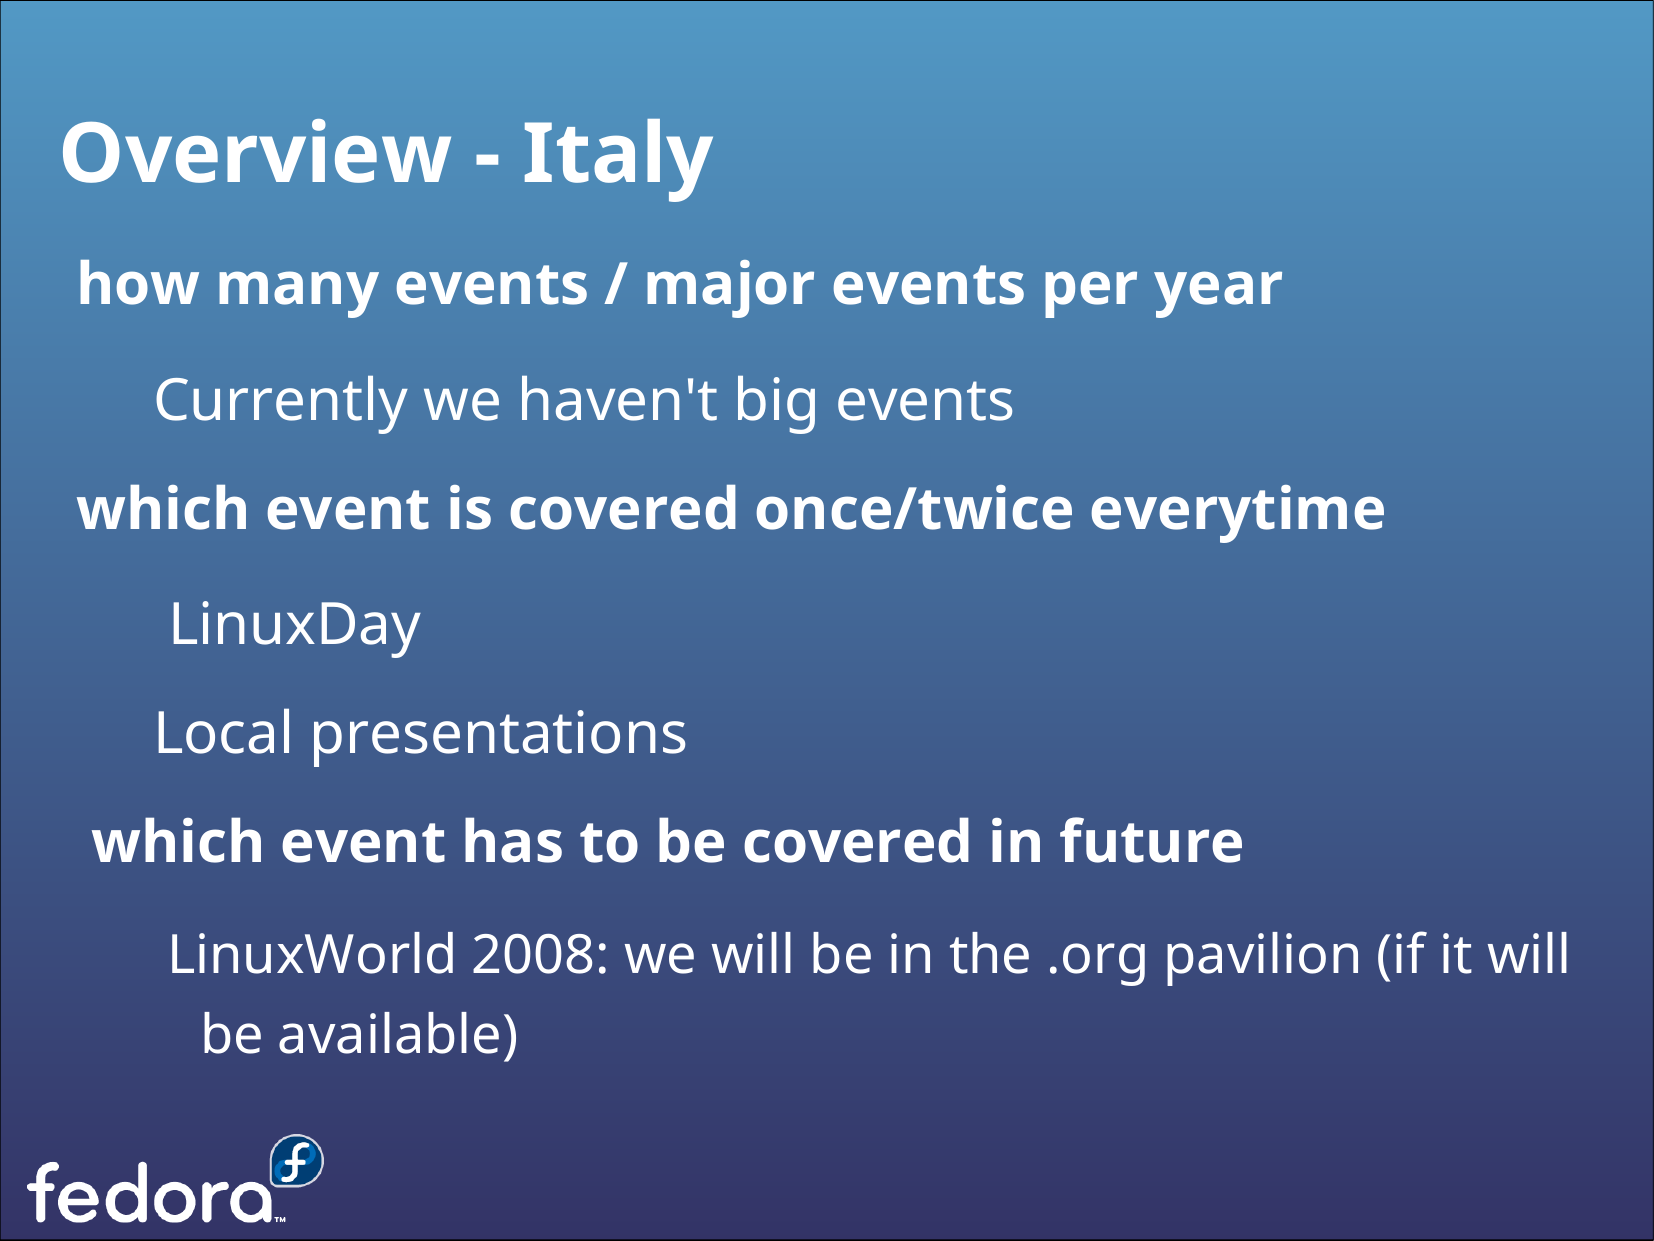

# Overview - Italy
how many events / major events per year
Currently we haven't big events
which event is covered once/twice everytime
 LinuxDay
Local presentations
 which event has to be covered in future
 LinuxWorld 2008: we will be in the .org pavilion (if it will be available)